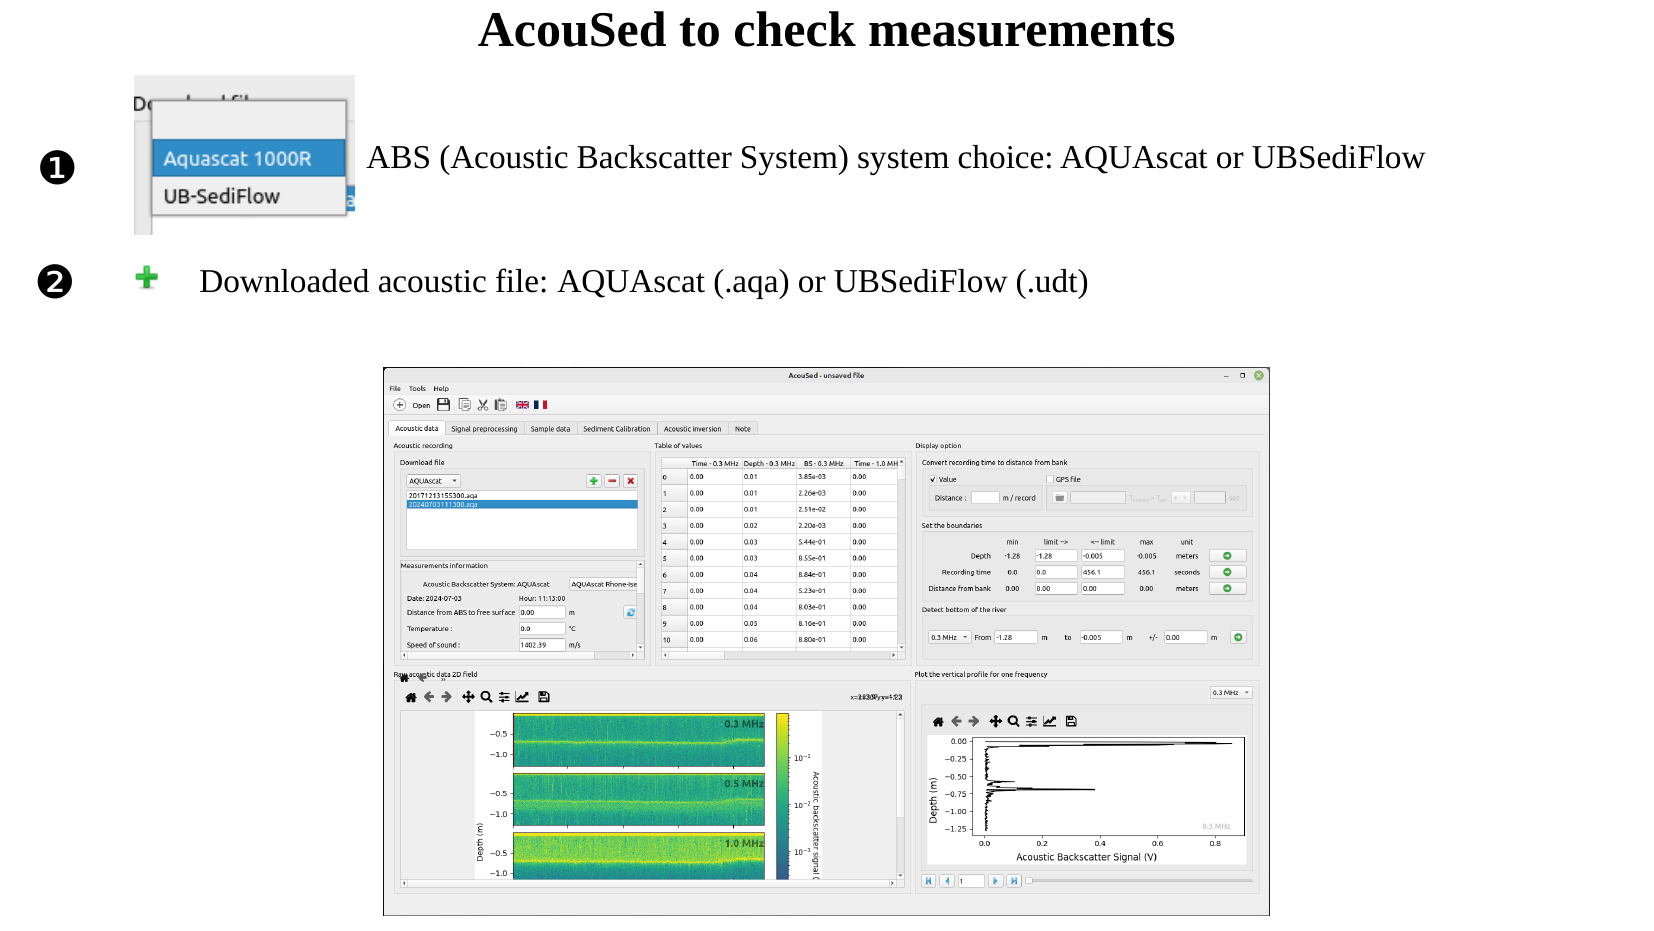

AcouSed to check measurements
❶
ABS (Acoustic Backscatter System) system choice: AQUAscat or UBSediFlow
❷
Downloaded acoustic file: AQUAscat (.aqa) or UBSediFlow (.udt)